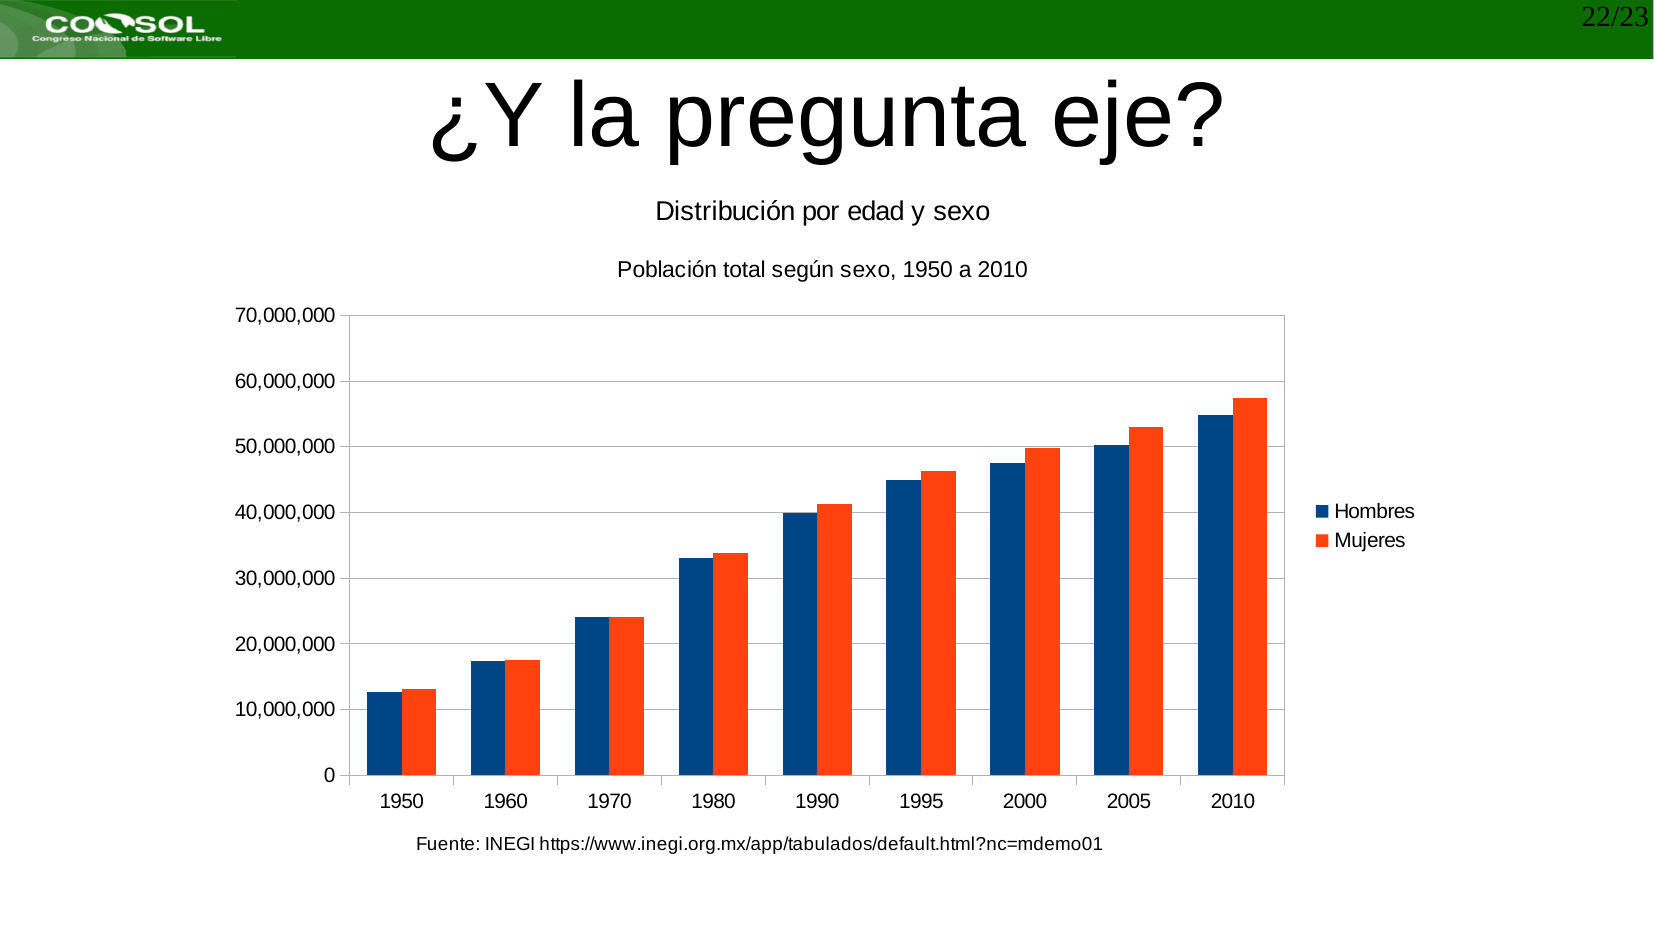

22
# ¿Y la pregunta eje?
### Chart: Distribución por edad y sexo
Población total según sexo, 1950 a 2010
| Category | Hombres | Mujeres |
|---|---|---|
| 1950 | 12696935.0 | 13094082.0 |
| 1960 | 17415320.0 | 17507809.0 |
| 1970 | 24065614.0 | 24159624.0 |
| 1980 | 33039307.0 | 33807526.0 |
| 1990 | 39893969.0 | 41355676.0 |
| 1995 | 44900499.0 | 46257791.0 |
| 2000 | 47592253.0 | 49891159.0 |
| 2005 | 50249955.0 | 53013433.0 |
| 2010 | 54855231.0 | 57481307.0 |